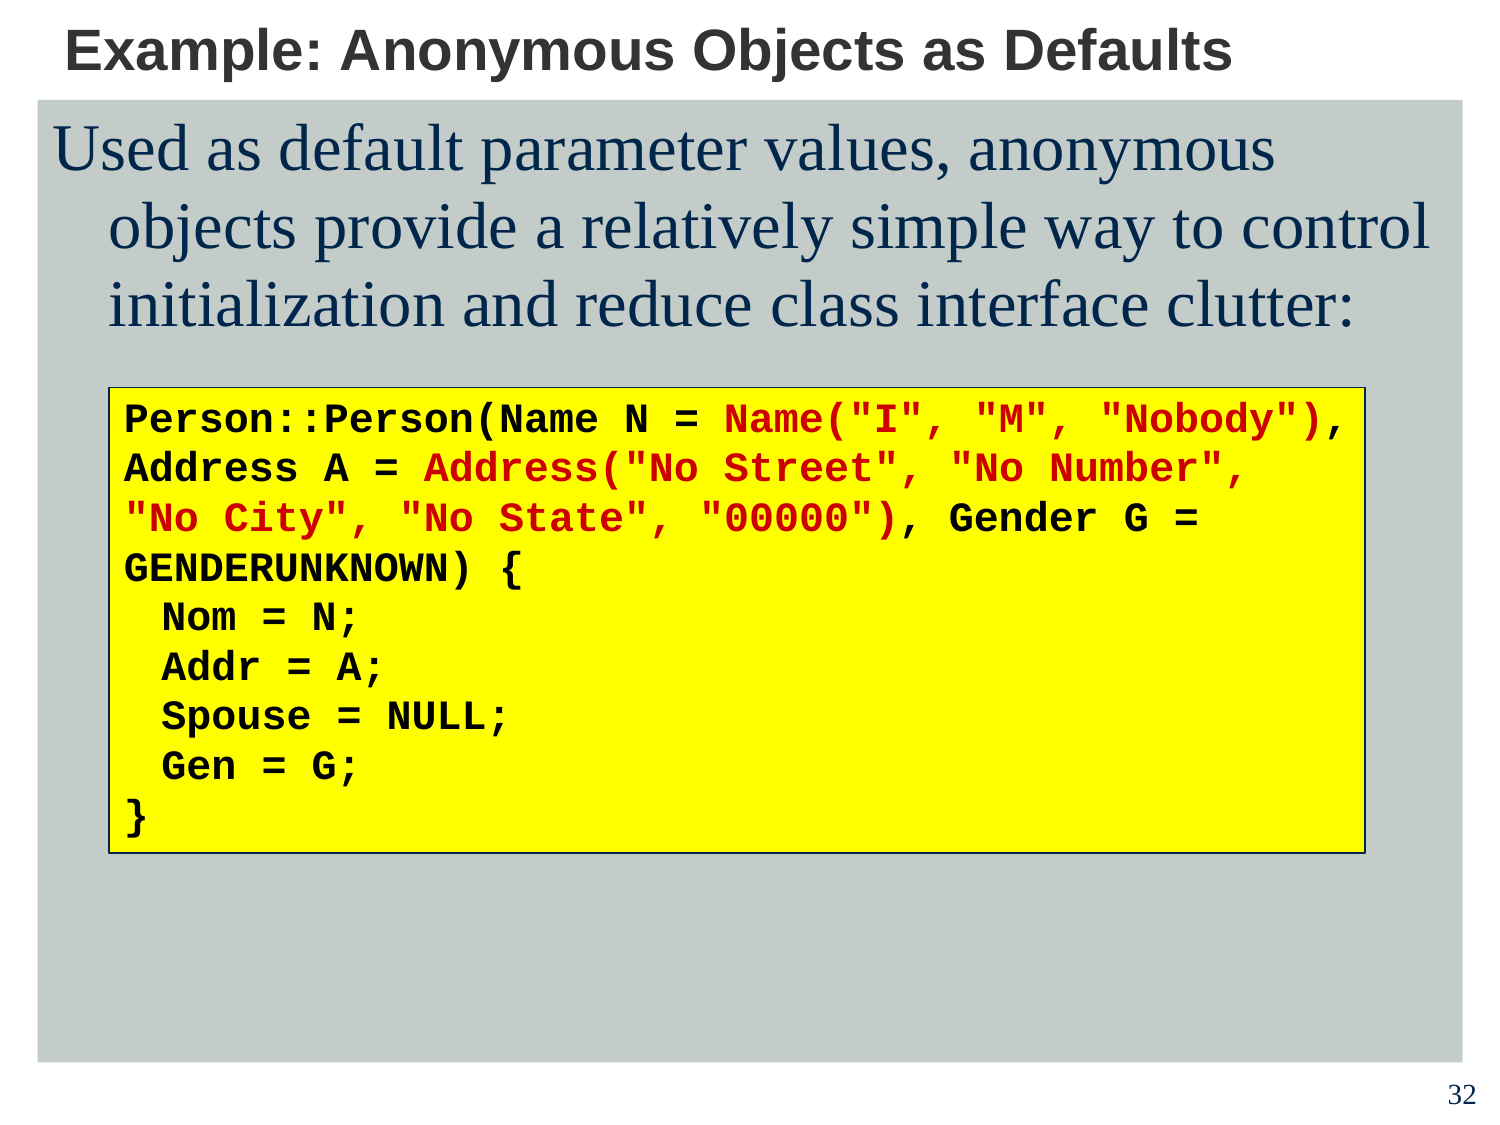

# Example: Anonymous Objects as Defaults
Used as default parameter values, anonymous objects provide a relatively simple way to control initialization and reduce class interface clutter:
Person::Person(Name N = Name("I", "M", "Nobody"),
Address A = Address("No Street", "No Number",
"No City", "No State", "00000"), Gender G = GENDERUNKNOWN) {
	Nom = N;
	Addr = A;
	Spouse = NULL;
	Gen = G;
}